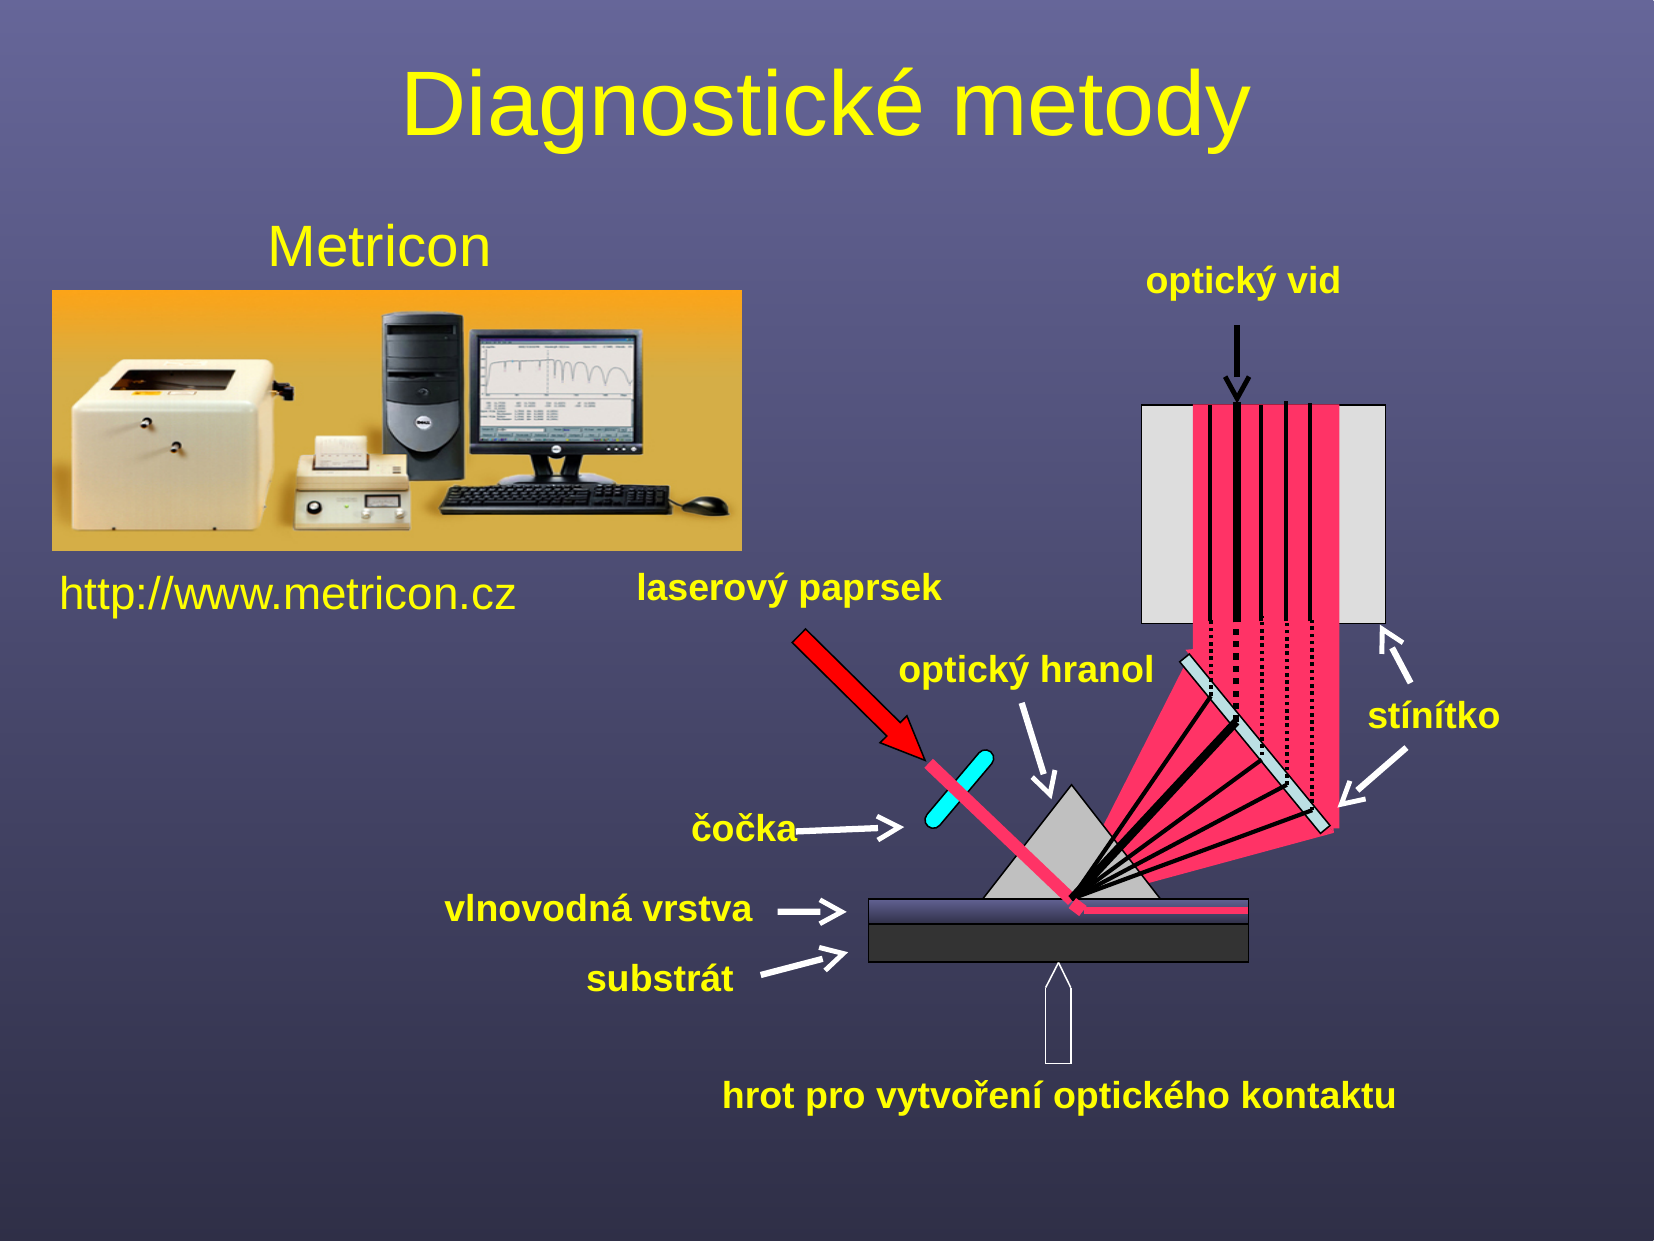

# Diagnostické metody
Metricon
optický vid
laserový paprsek
optický hranol
stínítko
čočka
vlnovodná vrstva
substrát
hrot pro vytvoření optického kontaktu
http://www.metricon.cz